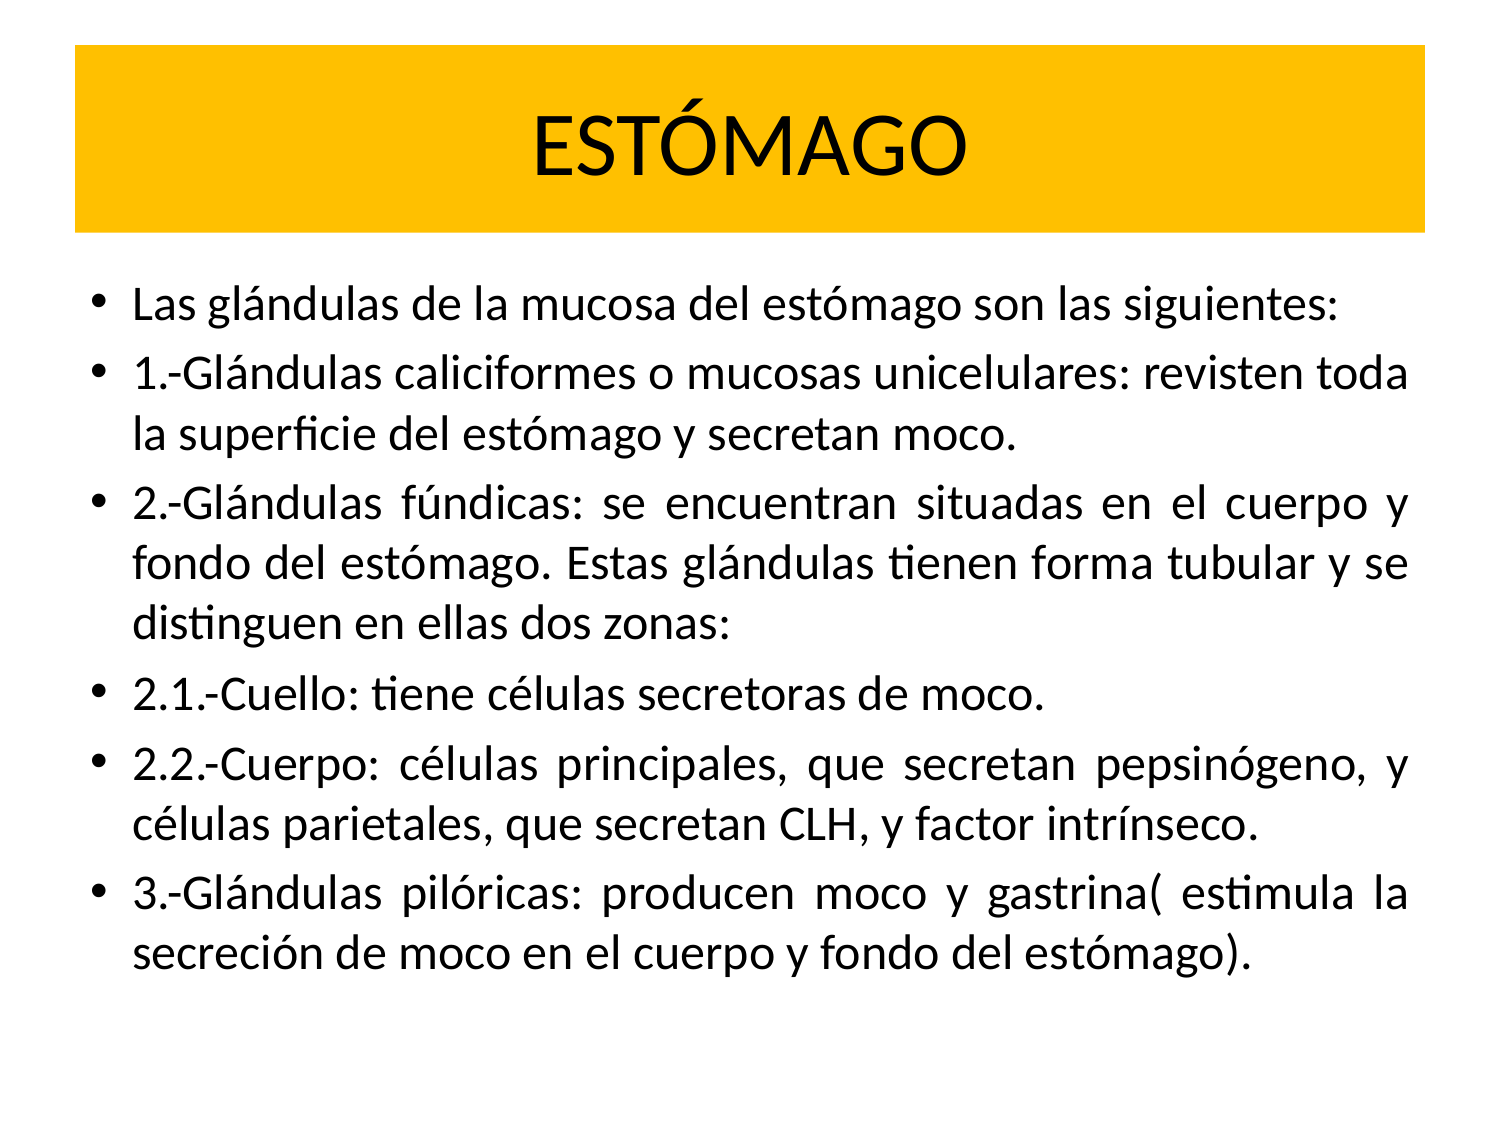

# ESTÓMAGO
Las glándulas de la mucosa del estómago son las siguientes:
1.-Glándulas caliciformes o mucosas unicelulares: revisten toda la superficie del estómago y secretan moco.
2.-Glándulas fúndicas: se encuentran situadas en el cuerpo y fondo del estómago. Estas glándulas tienen forma tubular y se distinguen en ellas dos zonas:
2.1.-Cuello: tiene células secretoras de moco.
2.2.-Cuerpo: células principales, que secretan pepsinógeno, y células parietales, que secretan CLH, y factor intrínseco.
3.-Glándulas pilóricas: producen moco y gastrina( estimula la secreción de moco en el cuerpo y fondo del estómago).